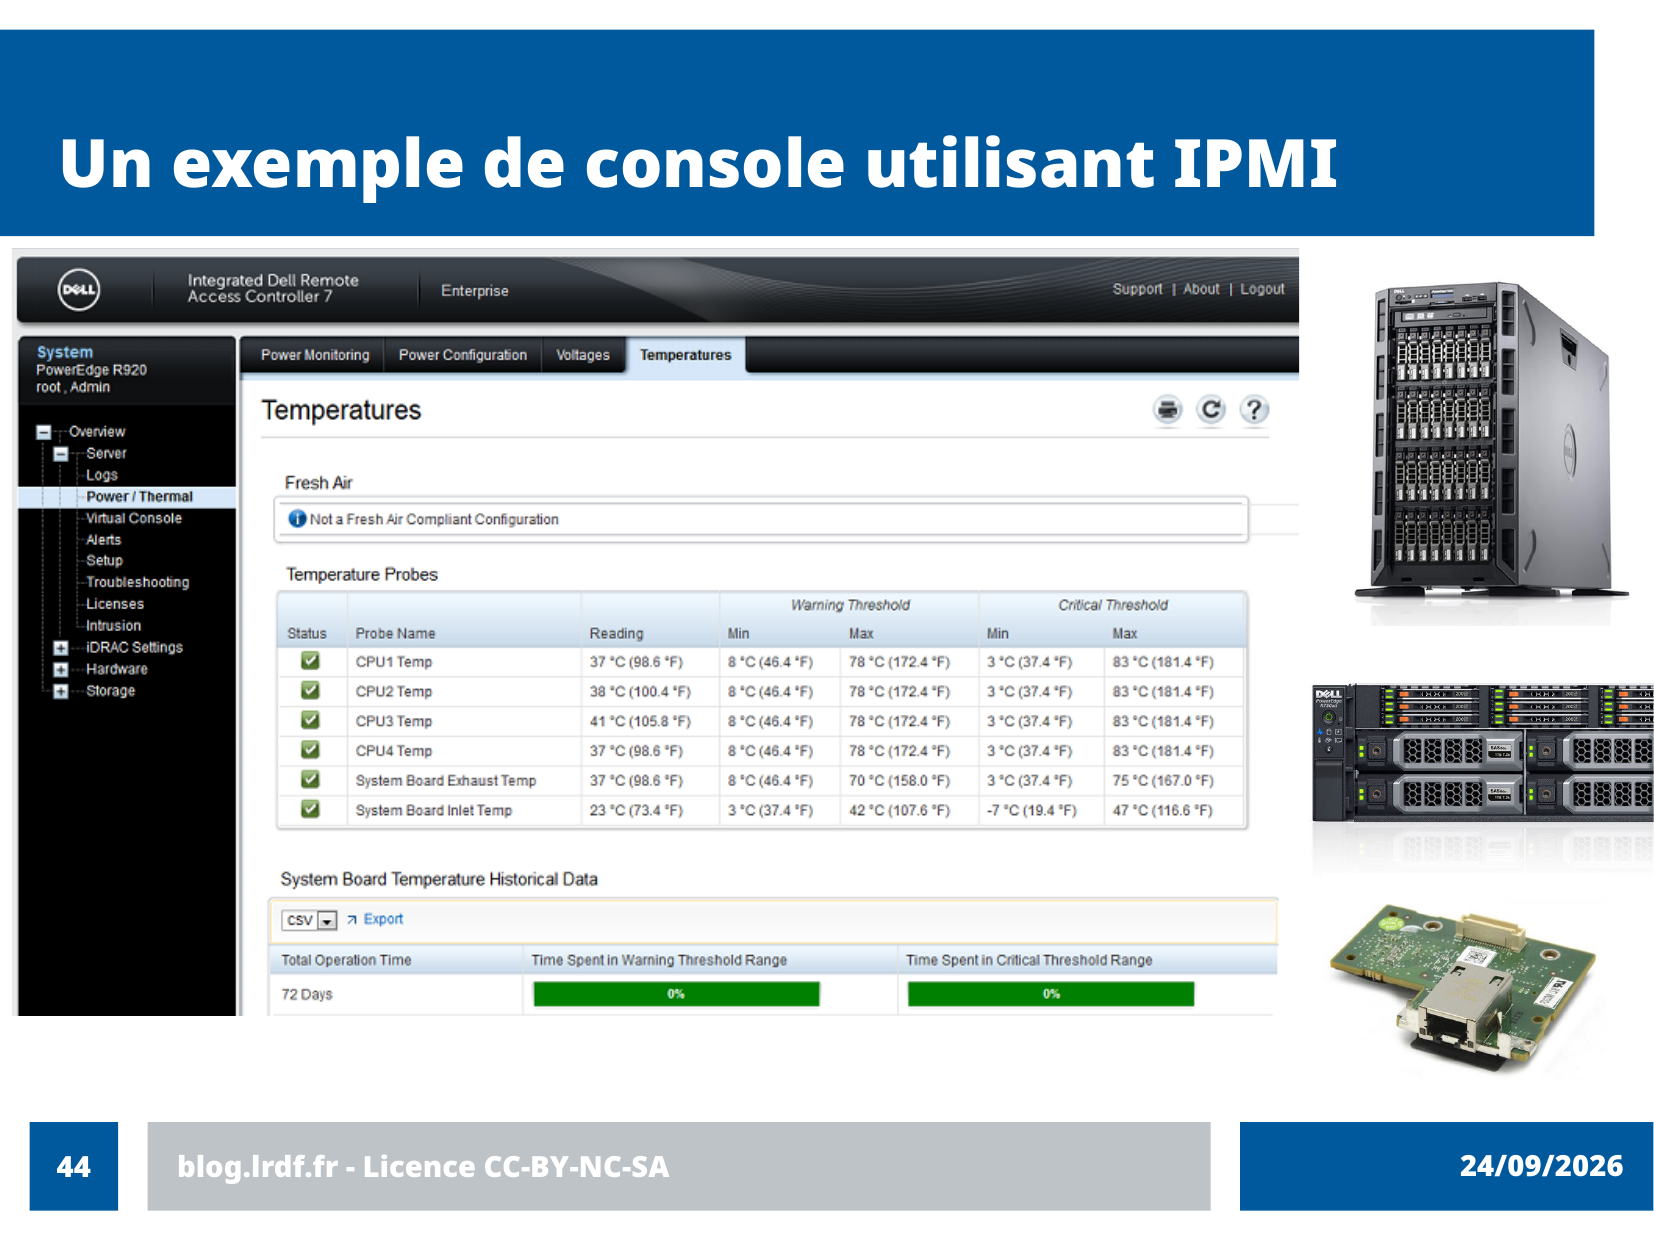

# Un exemple de console utilisant IPMI
44
blog.lrdf.fr - Licence CC-BY-NC-SA